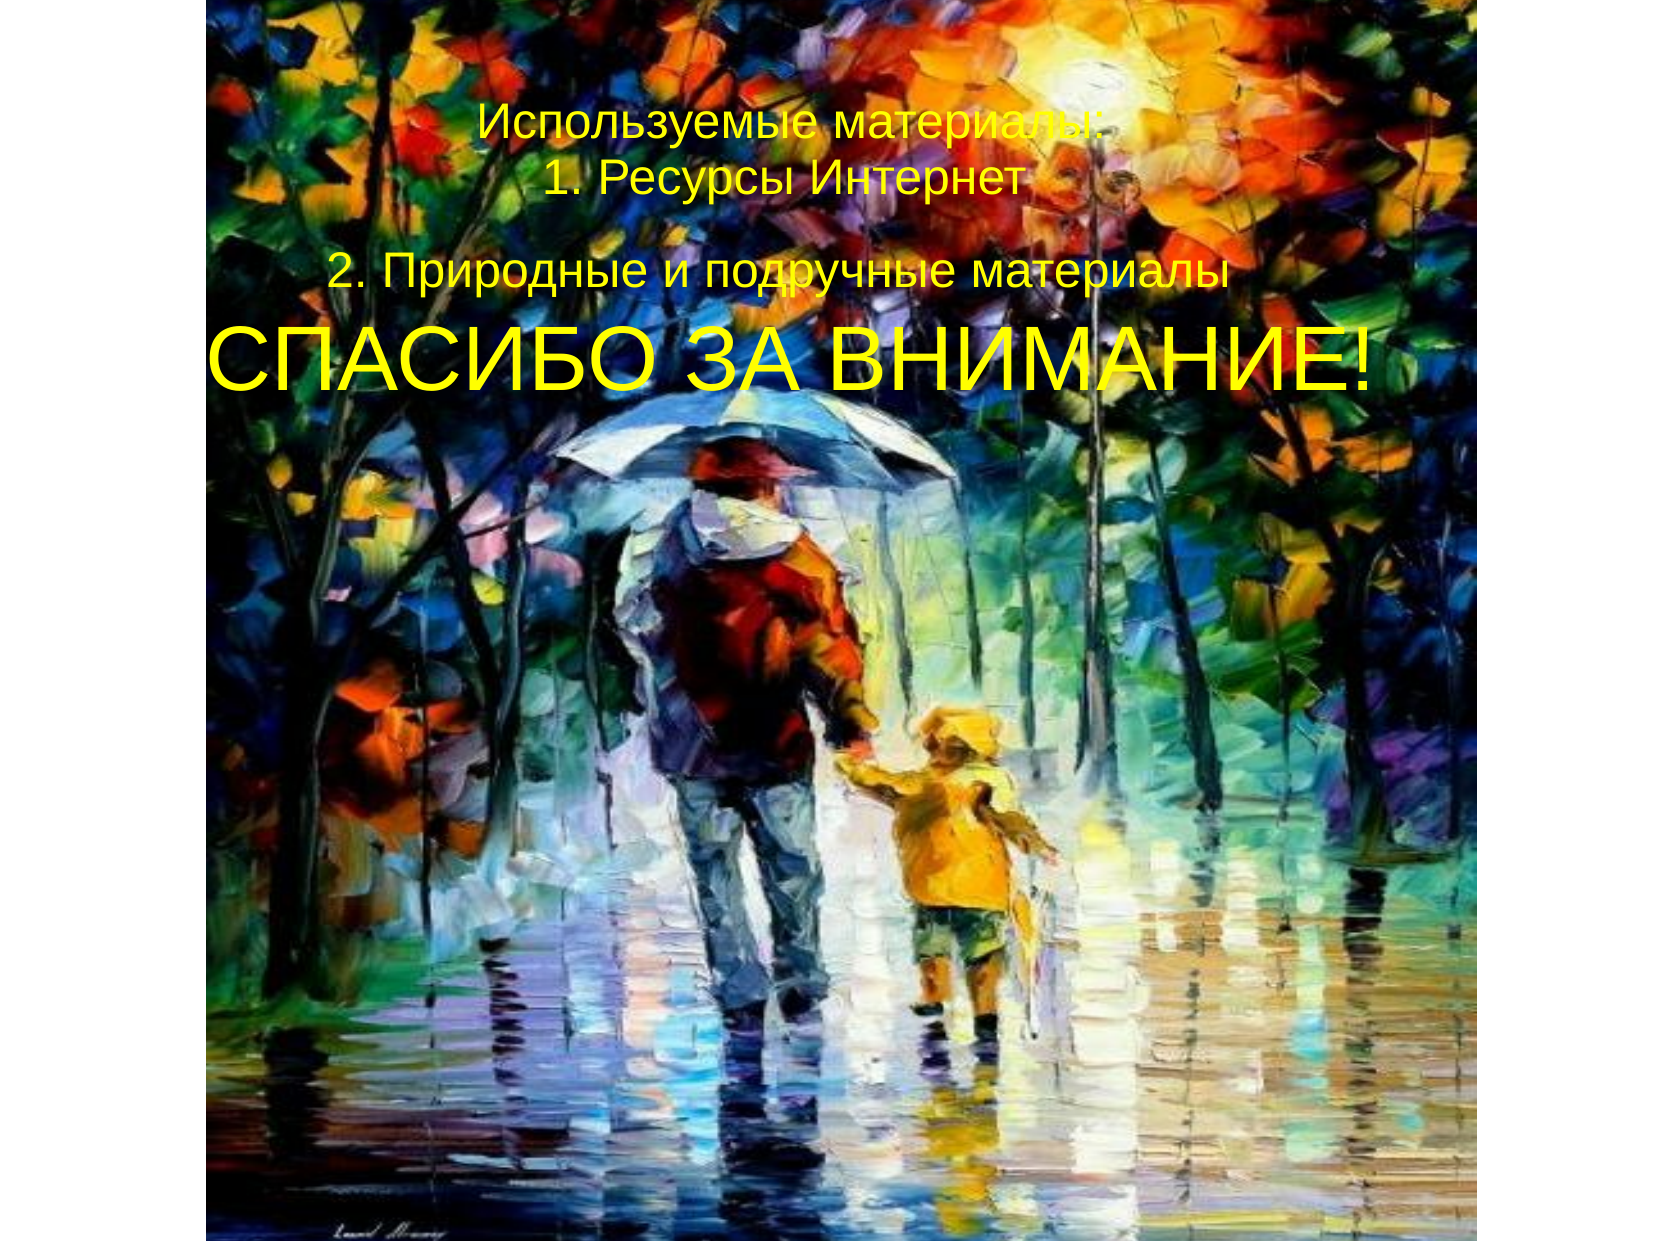

# Используемые материалы: 1. Ресурсы Интернет 2. Природные и подручные материалы СПАСИБО ЗА ВНИМАНИЕ!